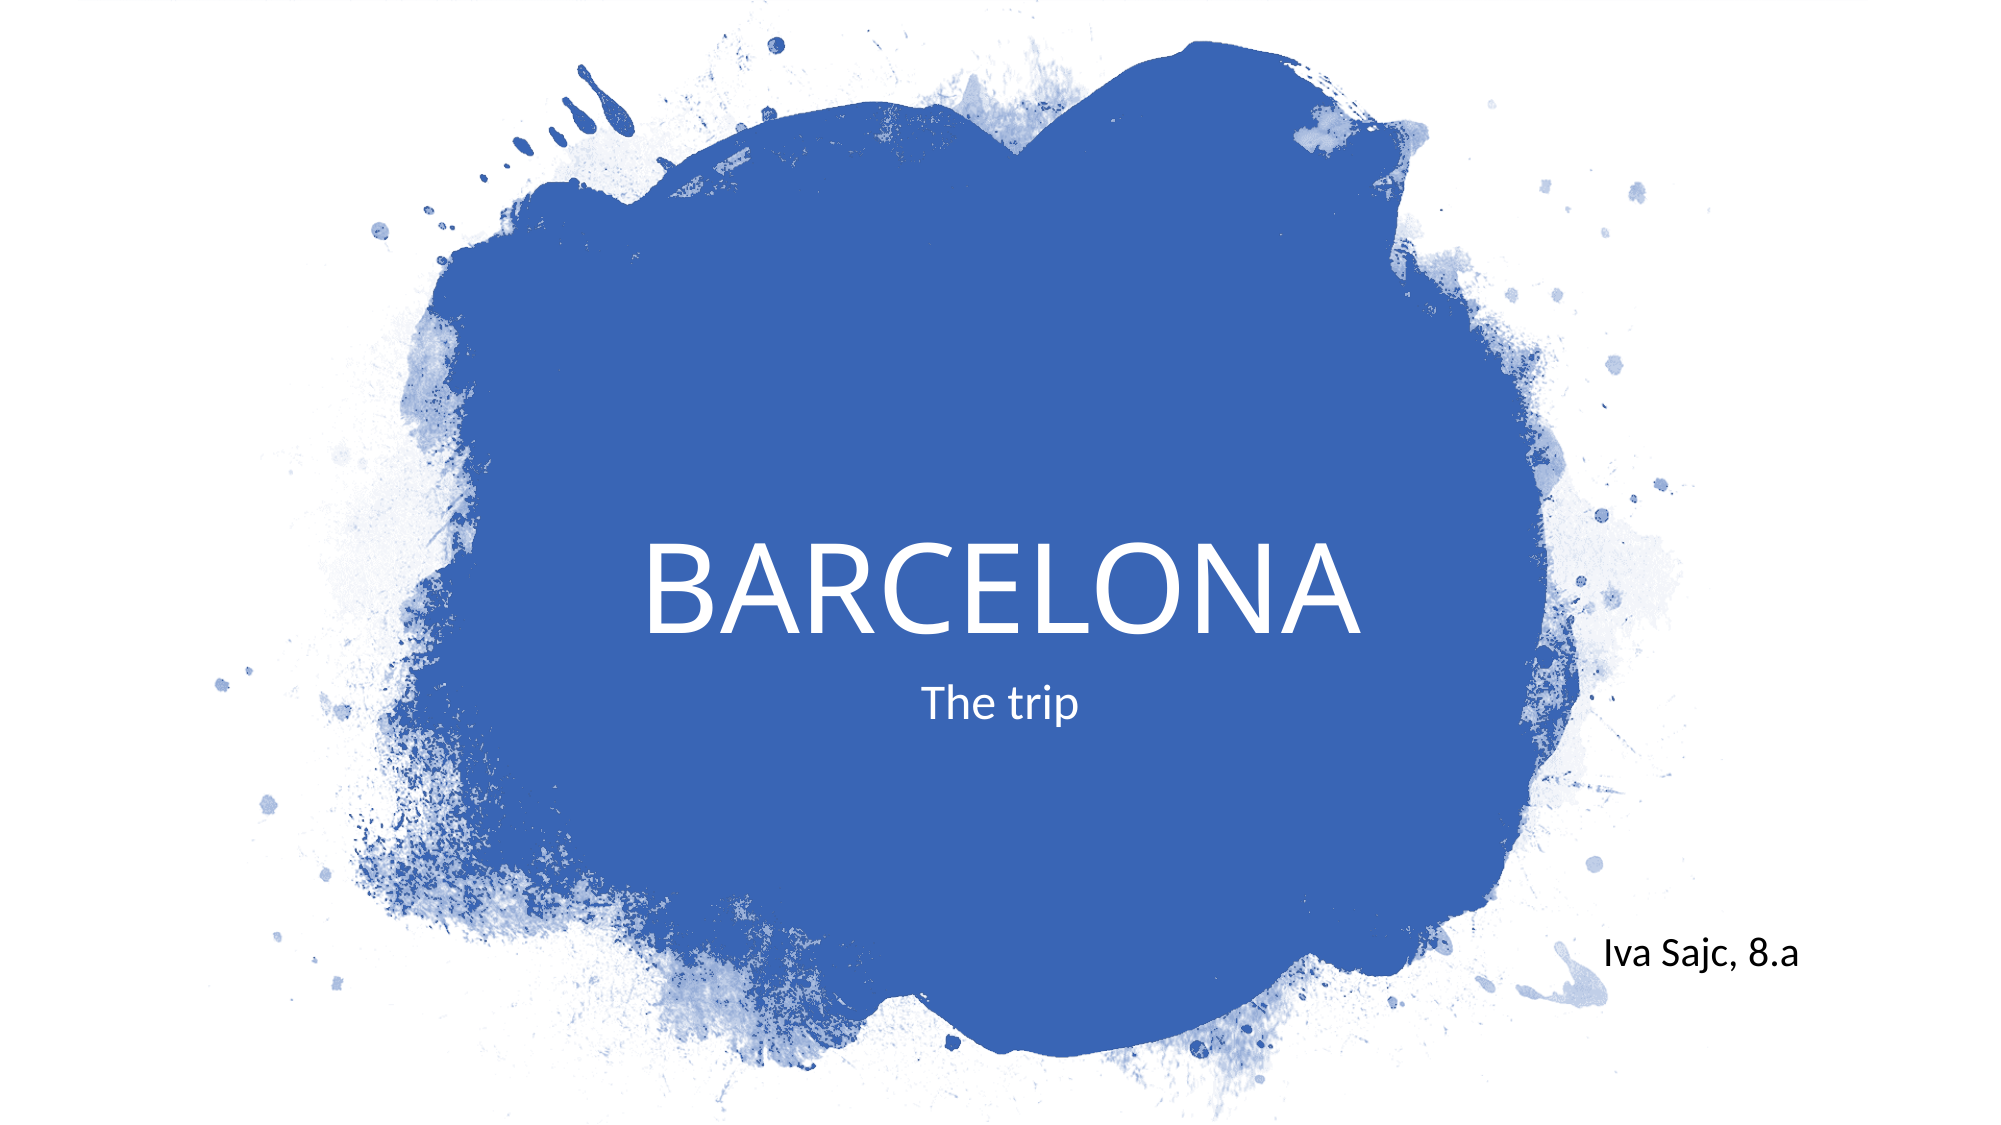

# BARCELONA
The trip
Iva Sajc, 8.a